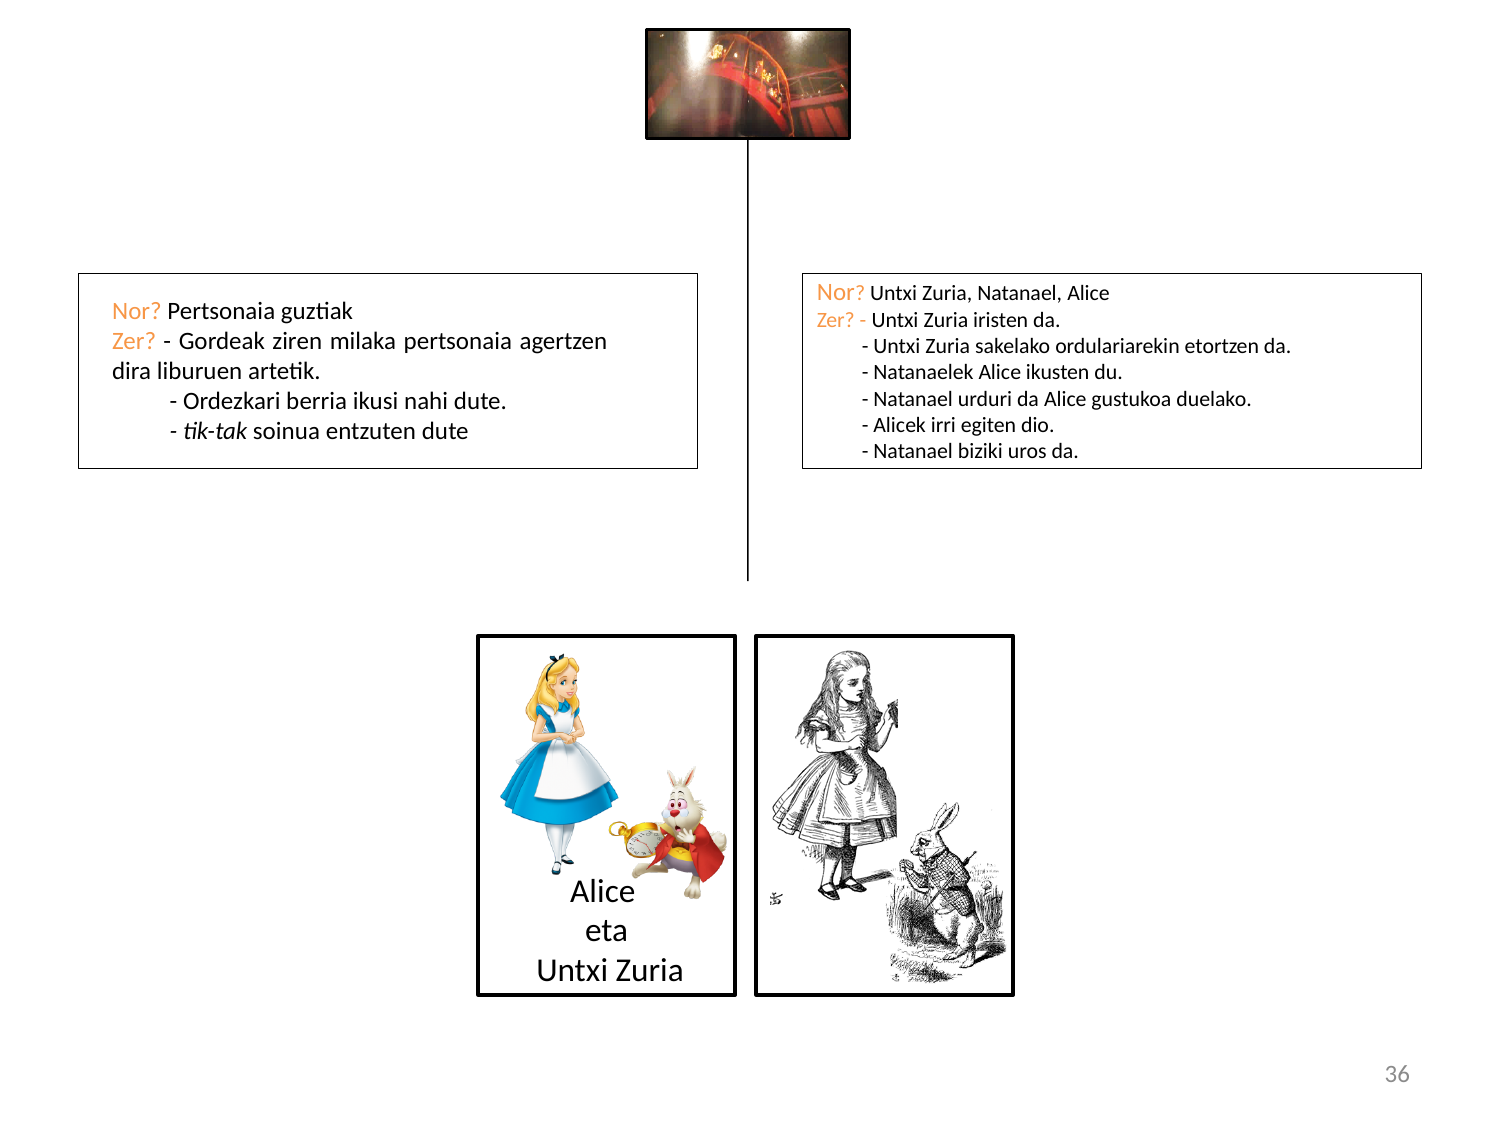

Nor? Untxi Zuria, Natanael, Alice
Zer? - Untxi Zuria iristen da.
 - Untxi Zuria sakelako ordulariarekin etortzen da.
 - Natanaelek Alice ikusten du.
 - Natanael urduri da Alice gustukoa duelako.
 - Alicek irri egiten dio.
 - Natanael biziki uros da.
Nor? Pertsonaia guztiak
Zer? - Gordeak ziren milaka pertsonaia agertzen dira liburuen artetik.
 - Ordezkari berria ikusi nahi dute.
 - tik-tak soinua entzuten dute
Alice
eta
 Untxi Zuria